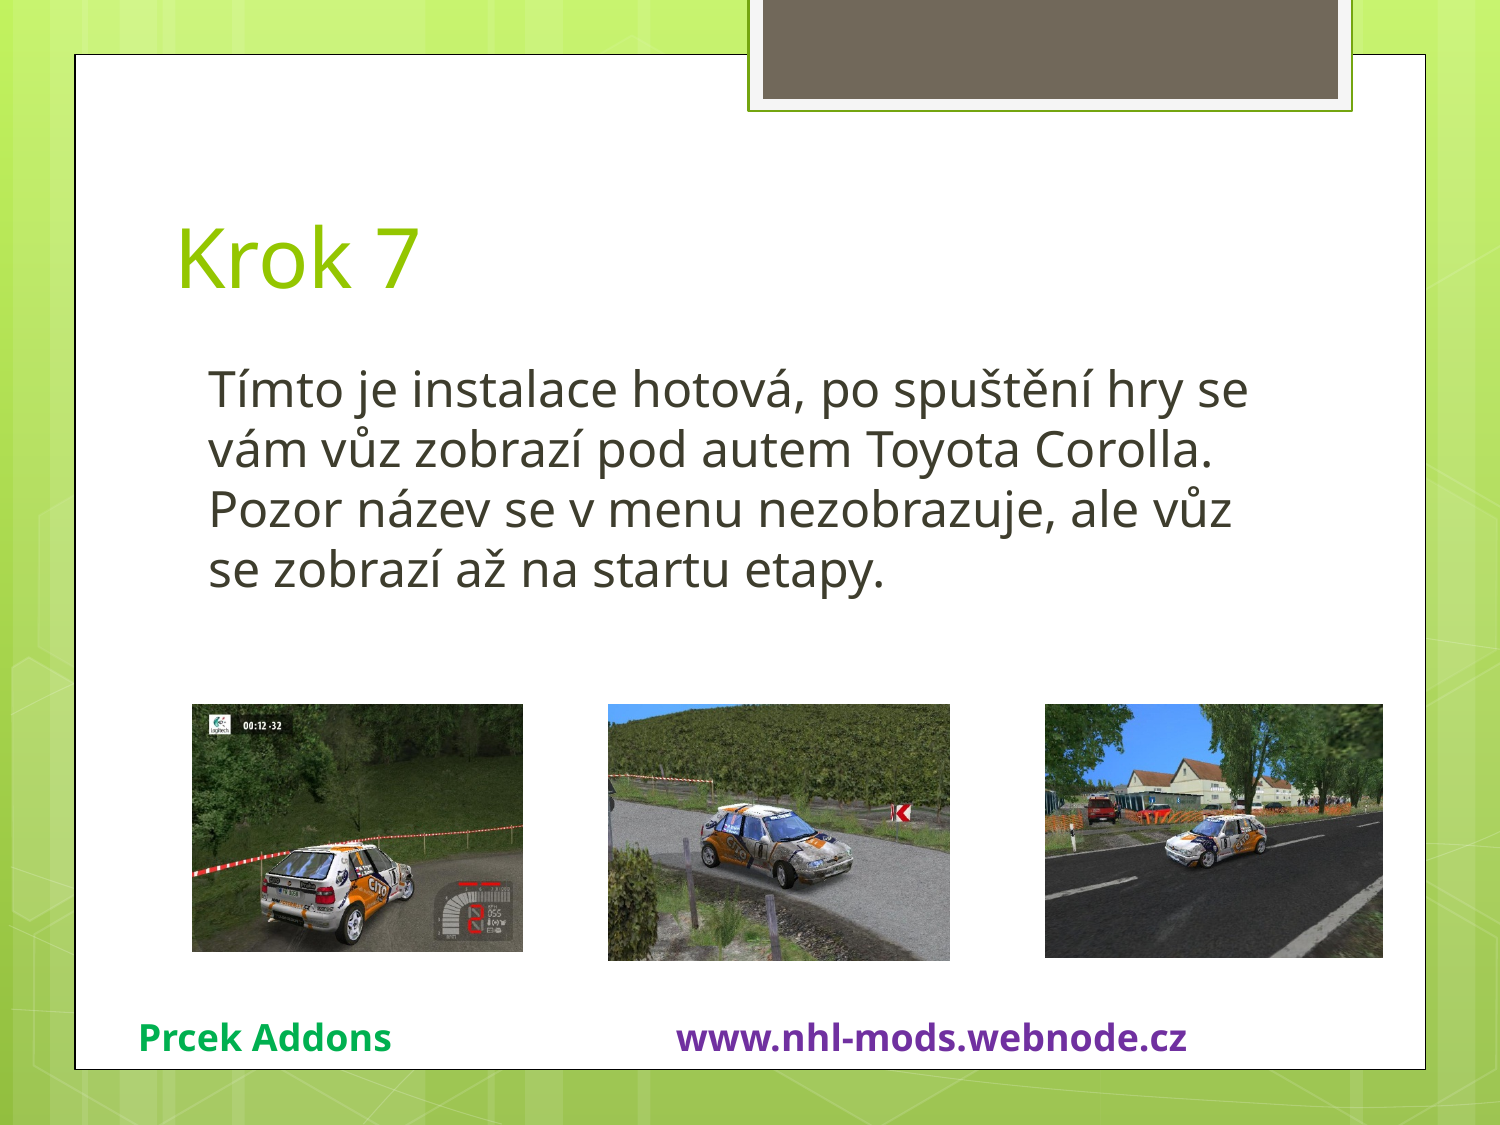

# Krok 7
Tímto je instalace hotová, po spuštění hry se vám vůz zobrazí pod autem Toyota Corolla. Pozor název se v menu nezobrazuje, ale vůz se zobrazí až na startu etapy.
Prcek Addons 			 www.nhl-mods.webnode.cz